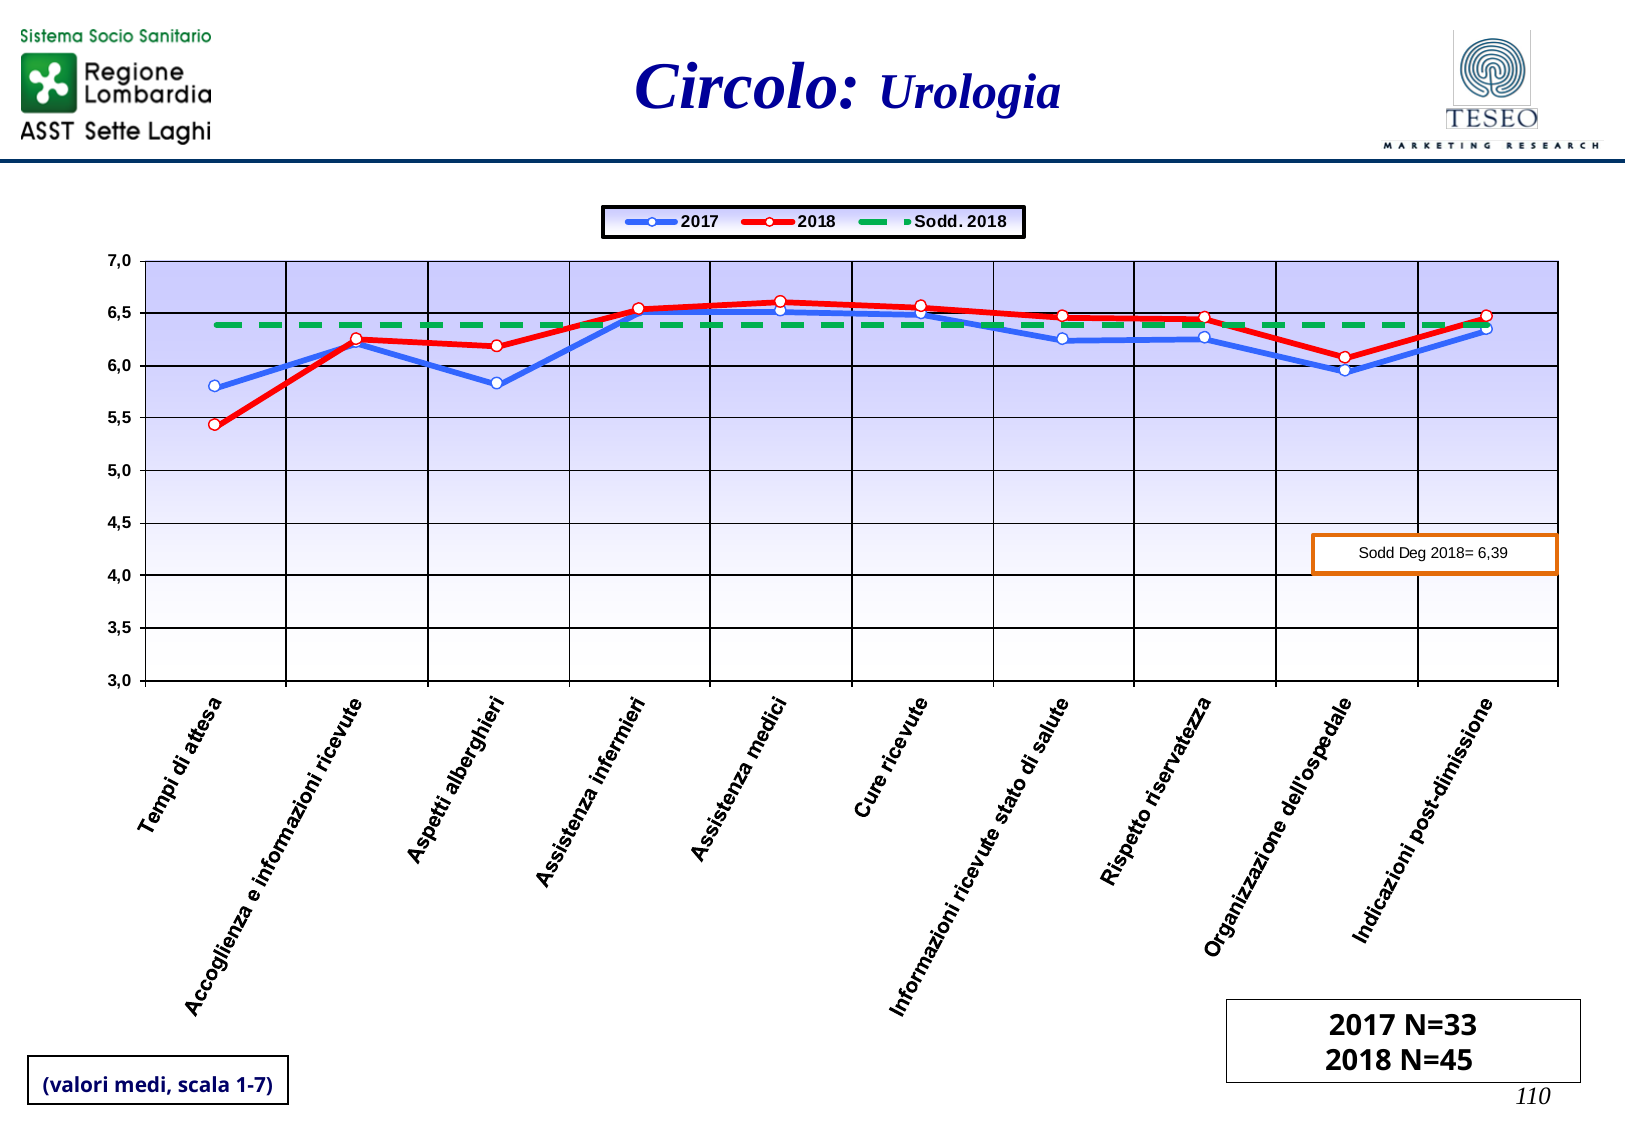

Circolo: Urologia
2017 N=33
2018 N=45
(valori medi, scala 1-7)